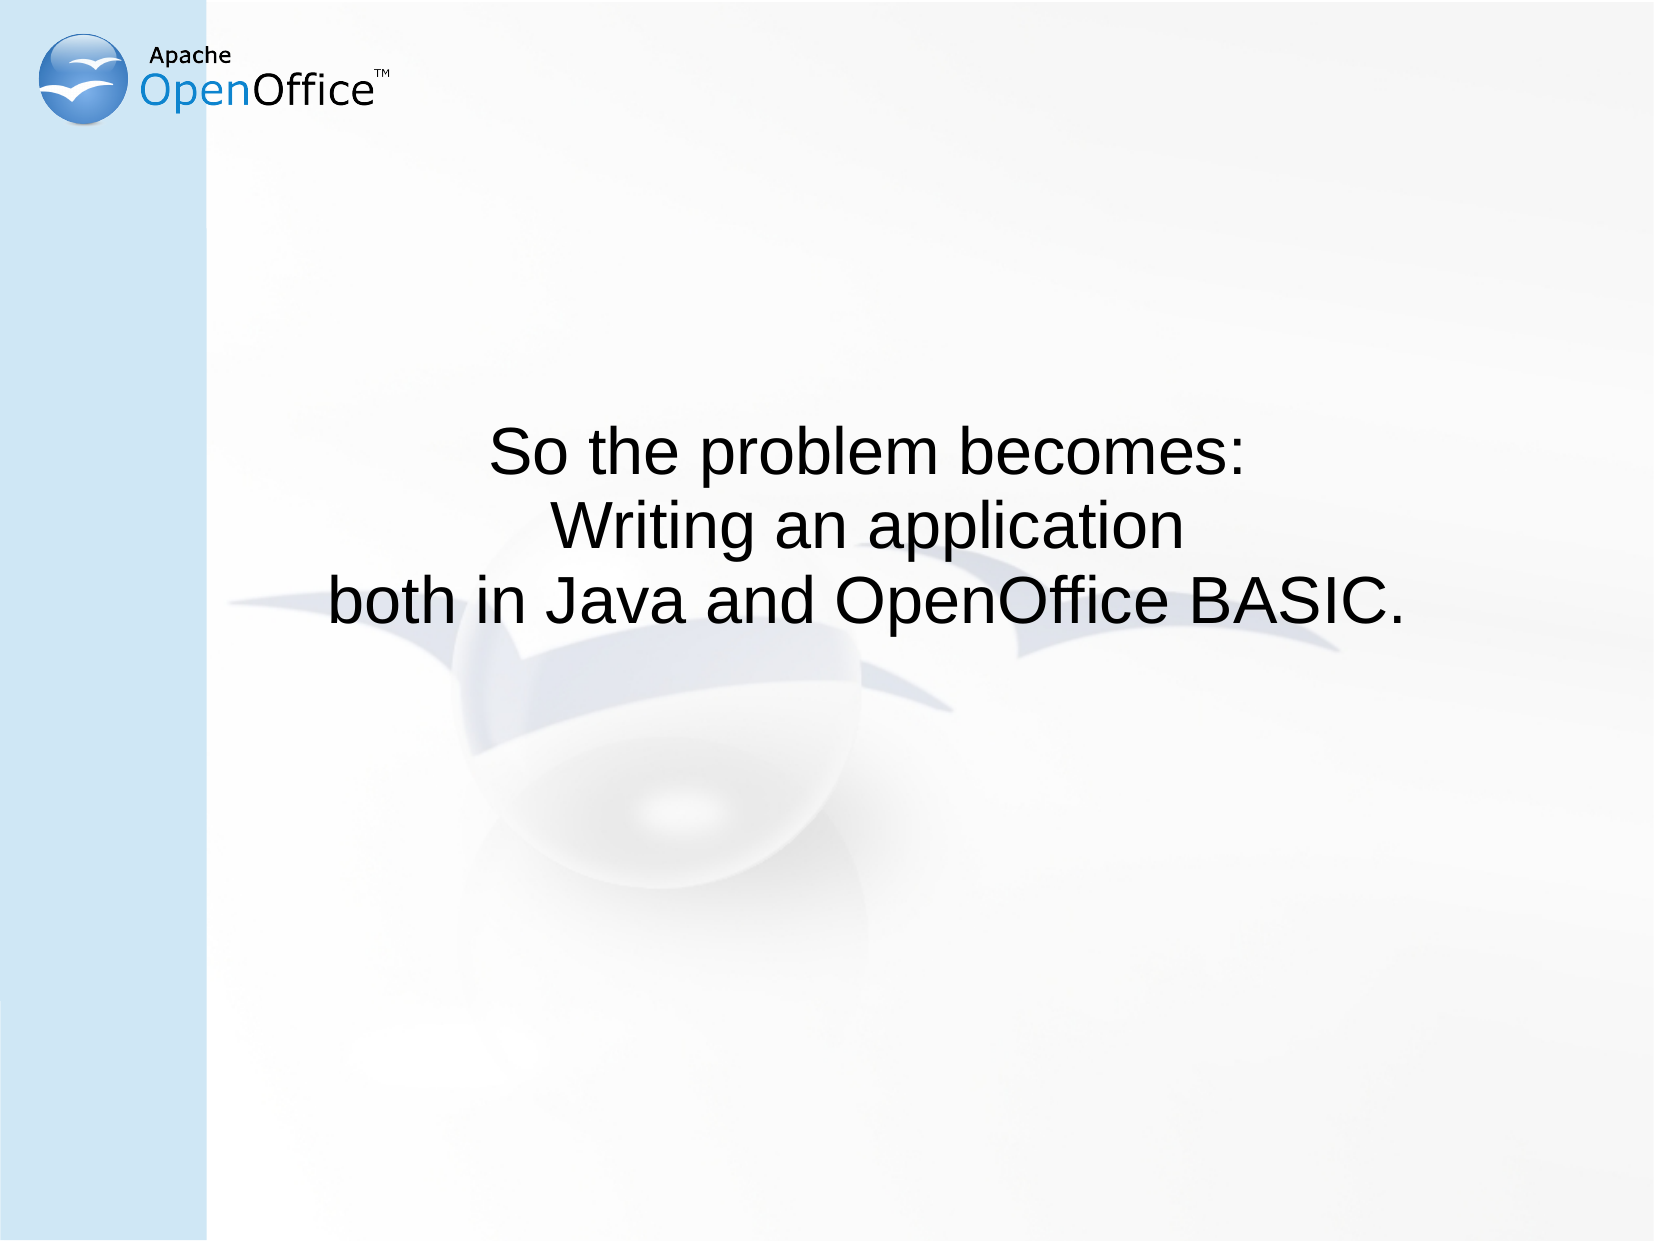

# So the problem becomes:
Writing an application
both in Java and OpenOffice BASIC.